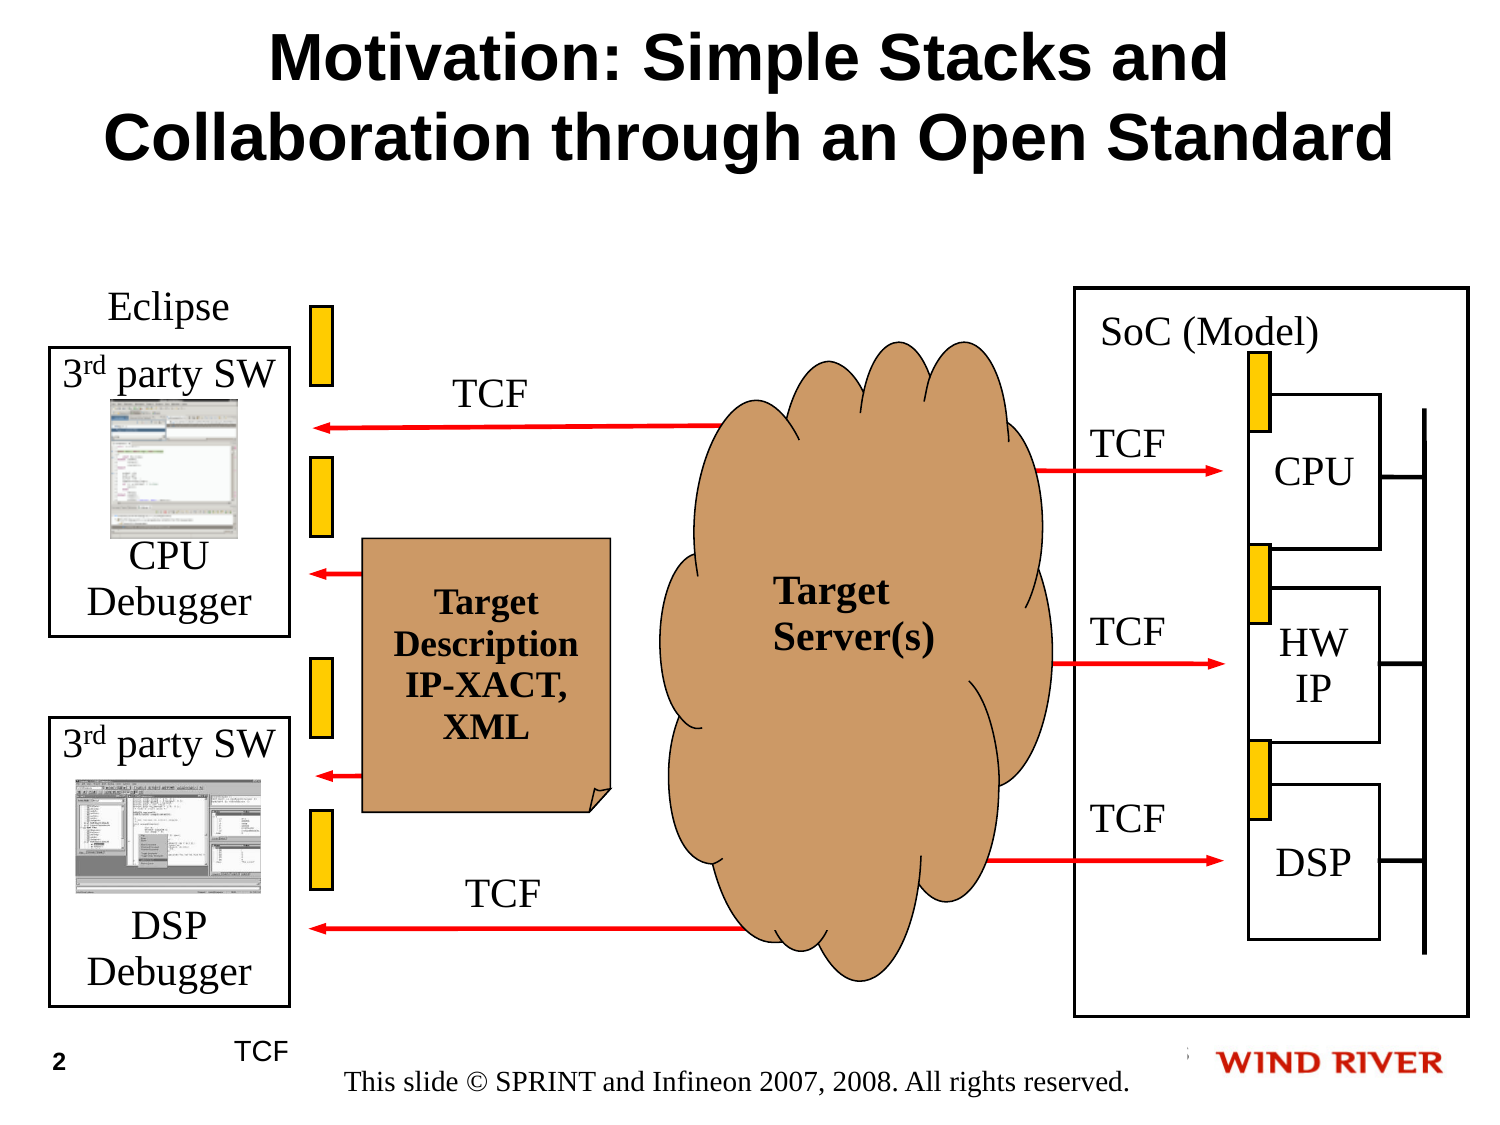

# Motivation: Simple Stacks and Collaboration through an Open Standard
Eclipse
SoC (Model)
Target
Server(s)
3rd party SW
TCF
TCF
TCF
TCF
TCF
CPU
CPU
Debugger
Target Description
IP-XACT,
XML
HW
IP
3rd party SW
DSP
DSP
Debugger
TCF Helios Update | © 2007, 2010 Wind River Systems, Inc. | all contents except logos and trademarks made available under the EPL v1.0
This slide © SPRINT and Infineon 2007, 2008. All rights reserved.